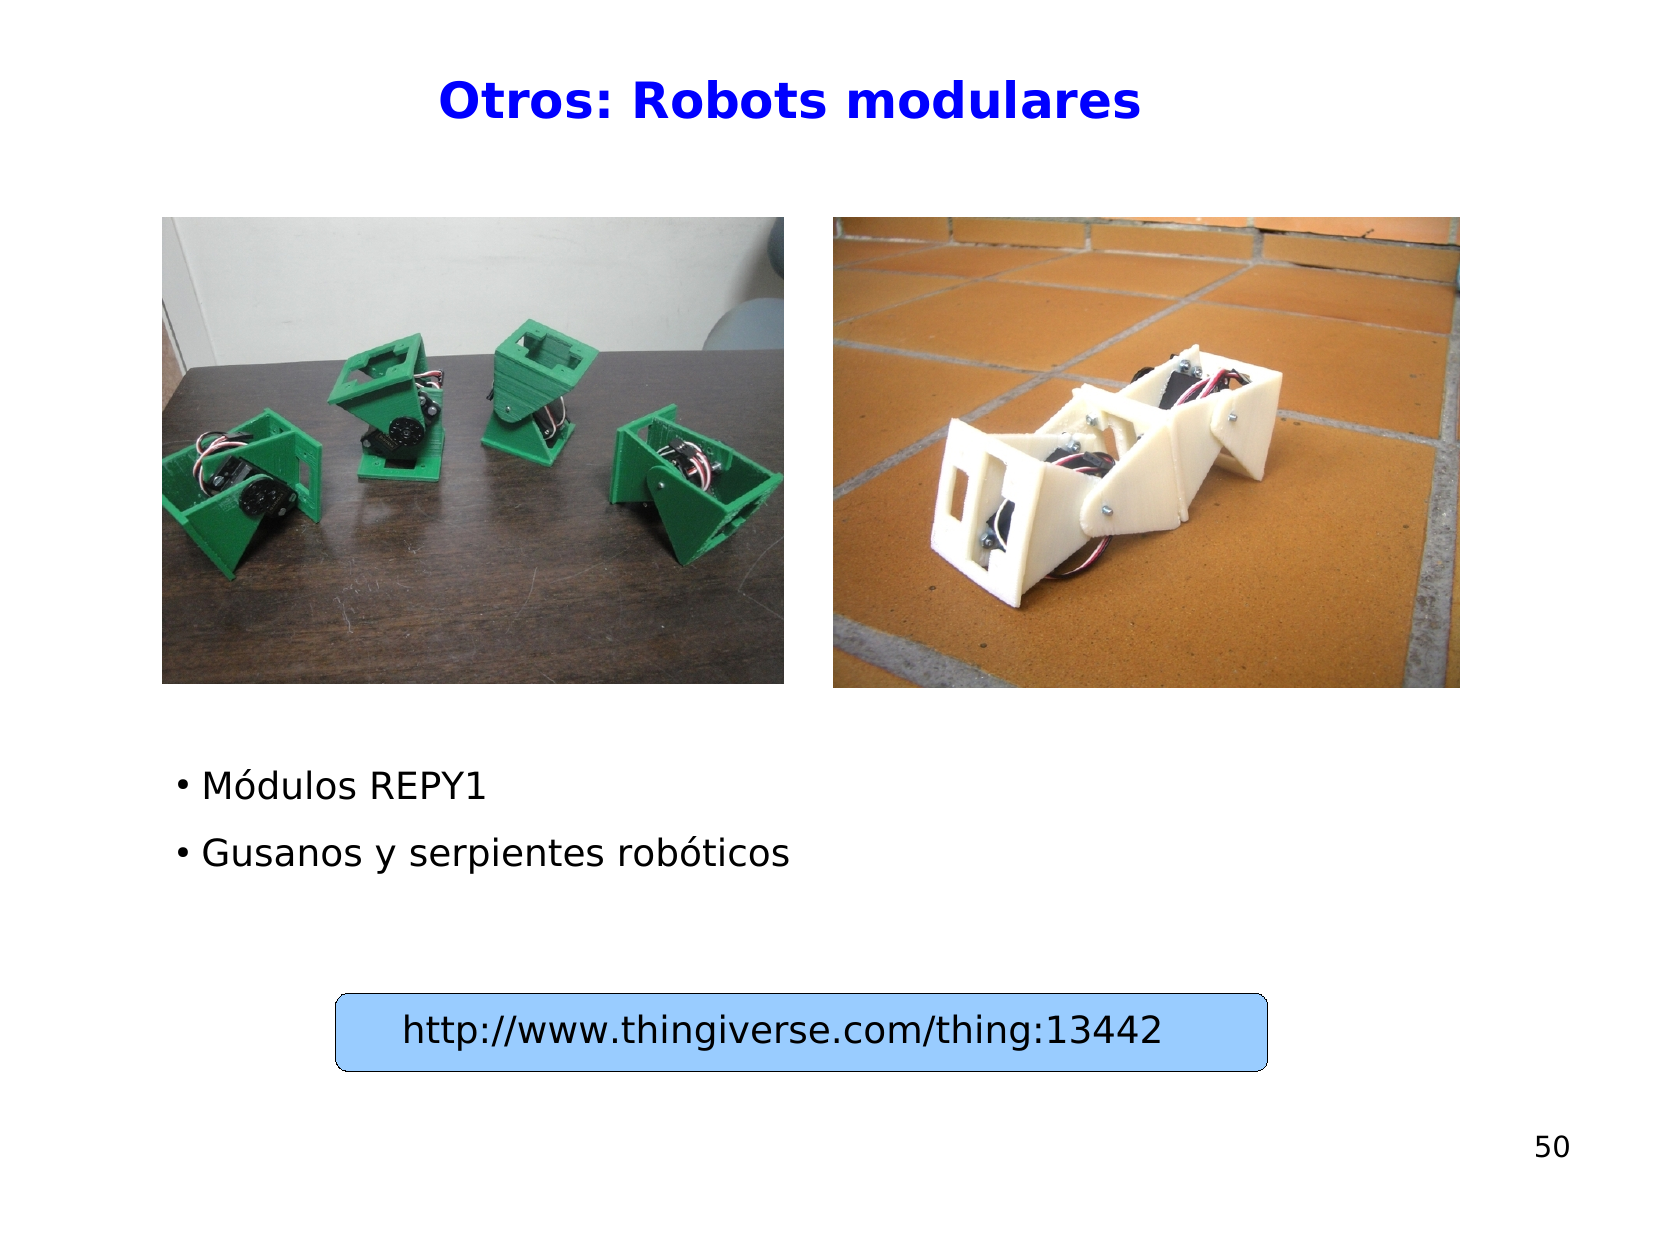

Otros: Robots modulares
 Módulos REPY1
 Gusanos y serpientes robóticos
http://www.thingiverse.com/thing:13442
50